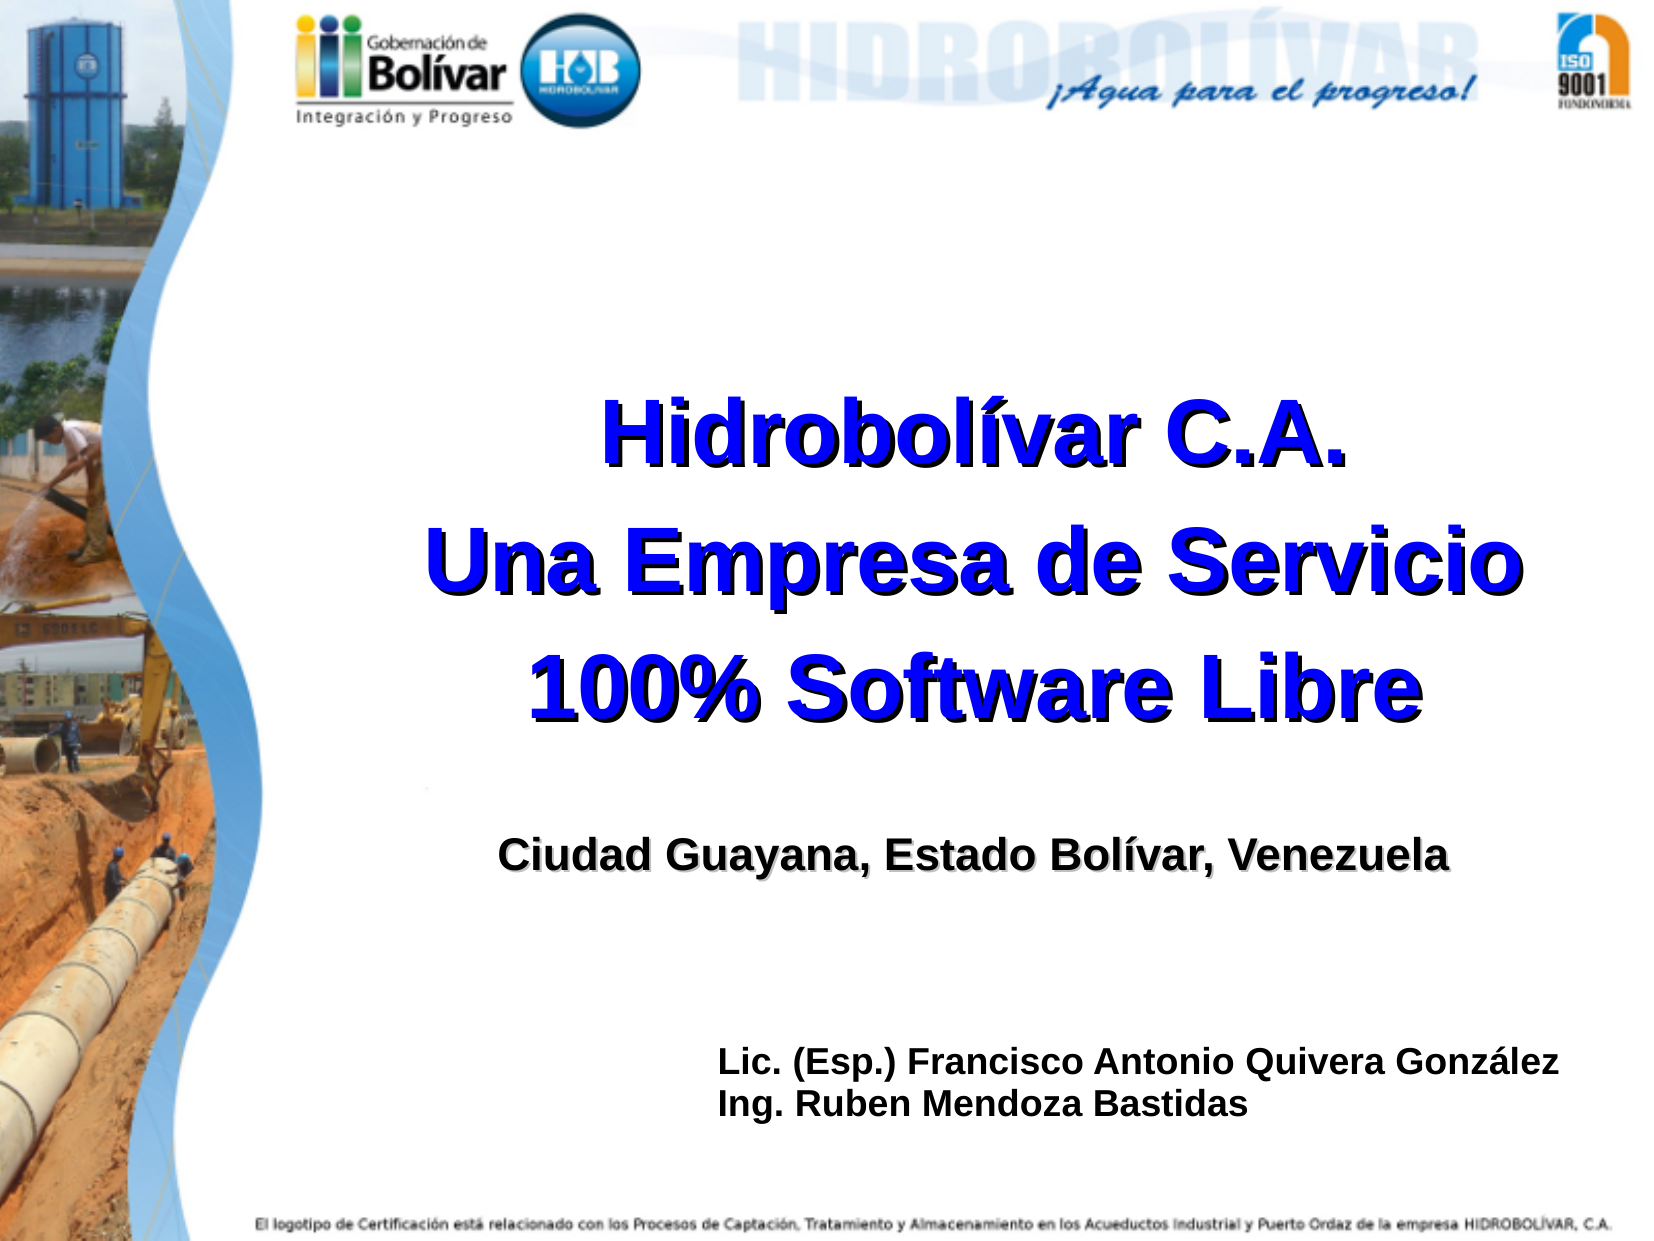

Hidrobolívar C.A.
Una Empresa de Servicio
100% Software Libre
Ciudad Guayana, Estado Bolívar, Venezuela
Lic. (Esp.) Francisco Antonio Quivera González
Ing. Ruben Mendoza Bastidas